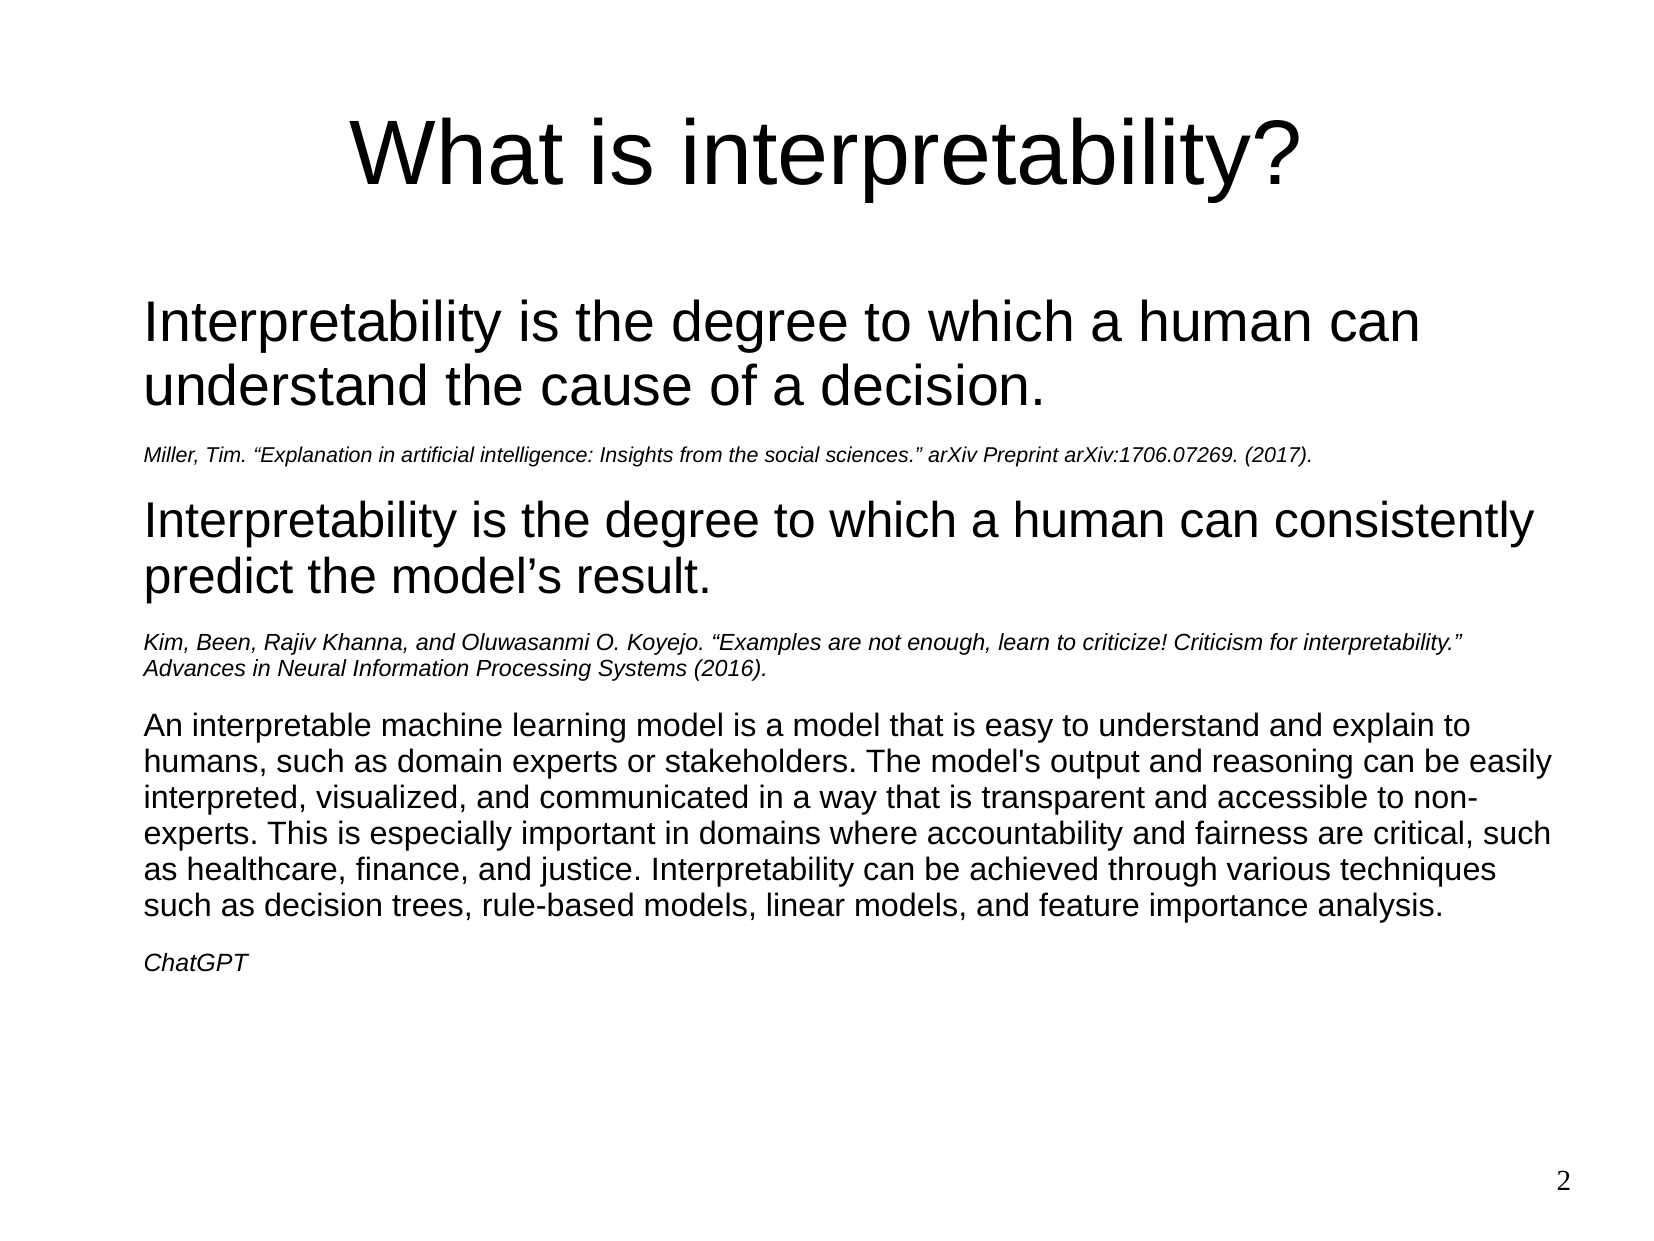

# What is interpretability?
Interpretability is the degree to which a human can understand the cause of a decision.
Miller, Tim. “Explanation in artificial intelligence: Insights from the social sciences.” arXiv Preprint arXiv:1706.07269. (2017).
Interpretability is the degree to which a human can consistently predict the model’s result.
Kim, Been, Rajiv Khanna, and Oluwasanmi O. Koyejo. “Examples are not enough, learn to criticize! Criticism for interpretability.” Advances in Neural Information Processing Systems (2016).
An interpretable machine learning model is a model that is easy to understand and explain to humans, such as domain experts or stakeholders. The model's output and reasoning can be easily interpreted, visualized, and communicated in a way that is transparent and accessible to non-experts. This is especially important in domains where accountability and fairness are critical, such as healthcare, finance, and justice. Interpretability can be achieved through various techniques such as decision trees, rule-based models, linear models, and feature importance analysis.
ChatGPT
2